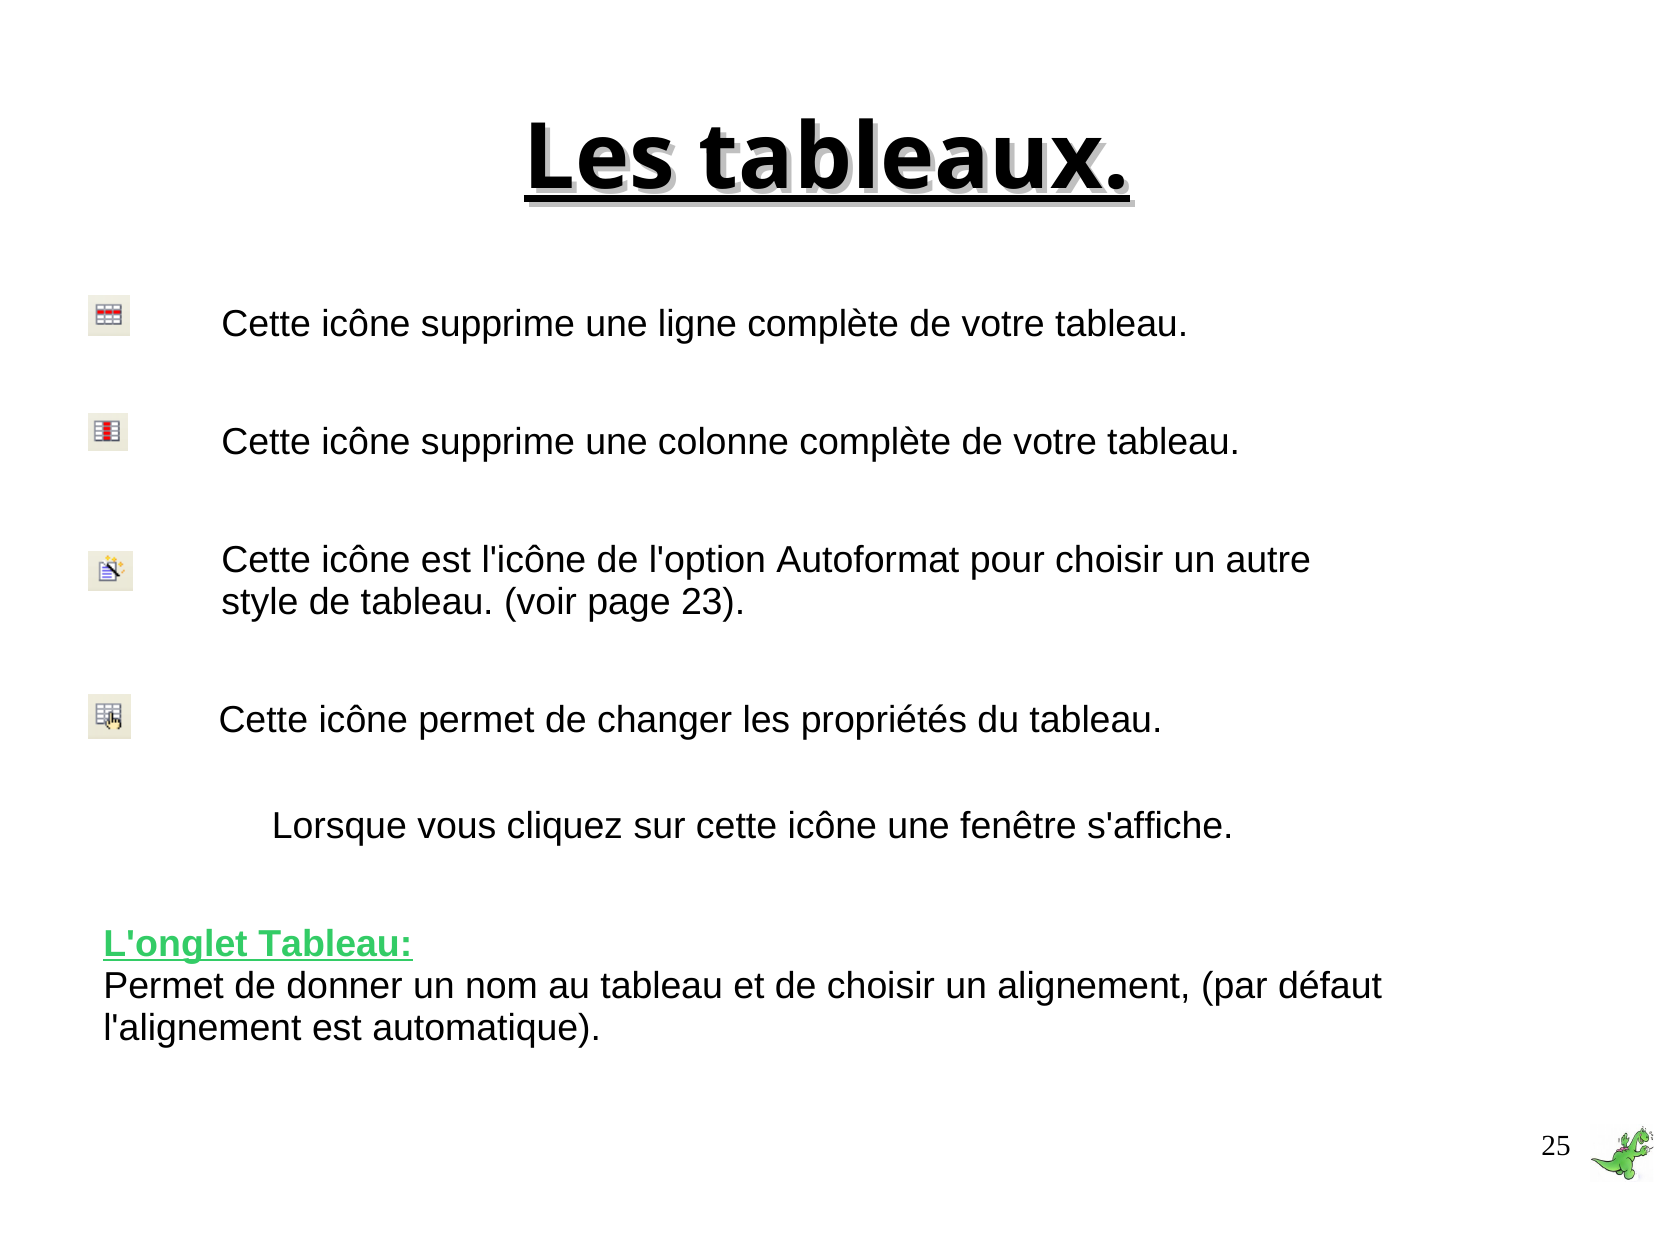

# Les tableaux.
Cette icône supprime une ligne complète de votre tableau.
Cette icône supprime une colonne complète de votre tableau.
Cette icône est l'icône de l'option Autoformat pour choisir un autre style de tableau. (voir page 23).
Cette icône permet de changer les propriétés du tableau.
Lorsque vous cliquez sur cette icône une fenêtre s'affiche.
L'onglet Tableau:
Permet de donner un nom au tableau et de choisir un alignement, (par défaut l'alignement est automatique).
25